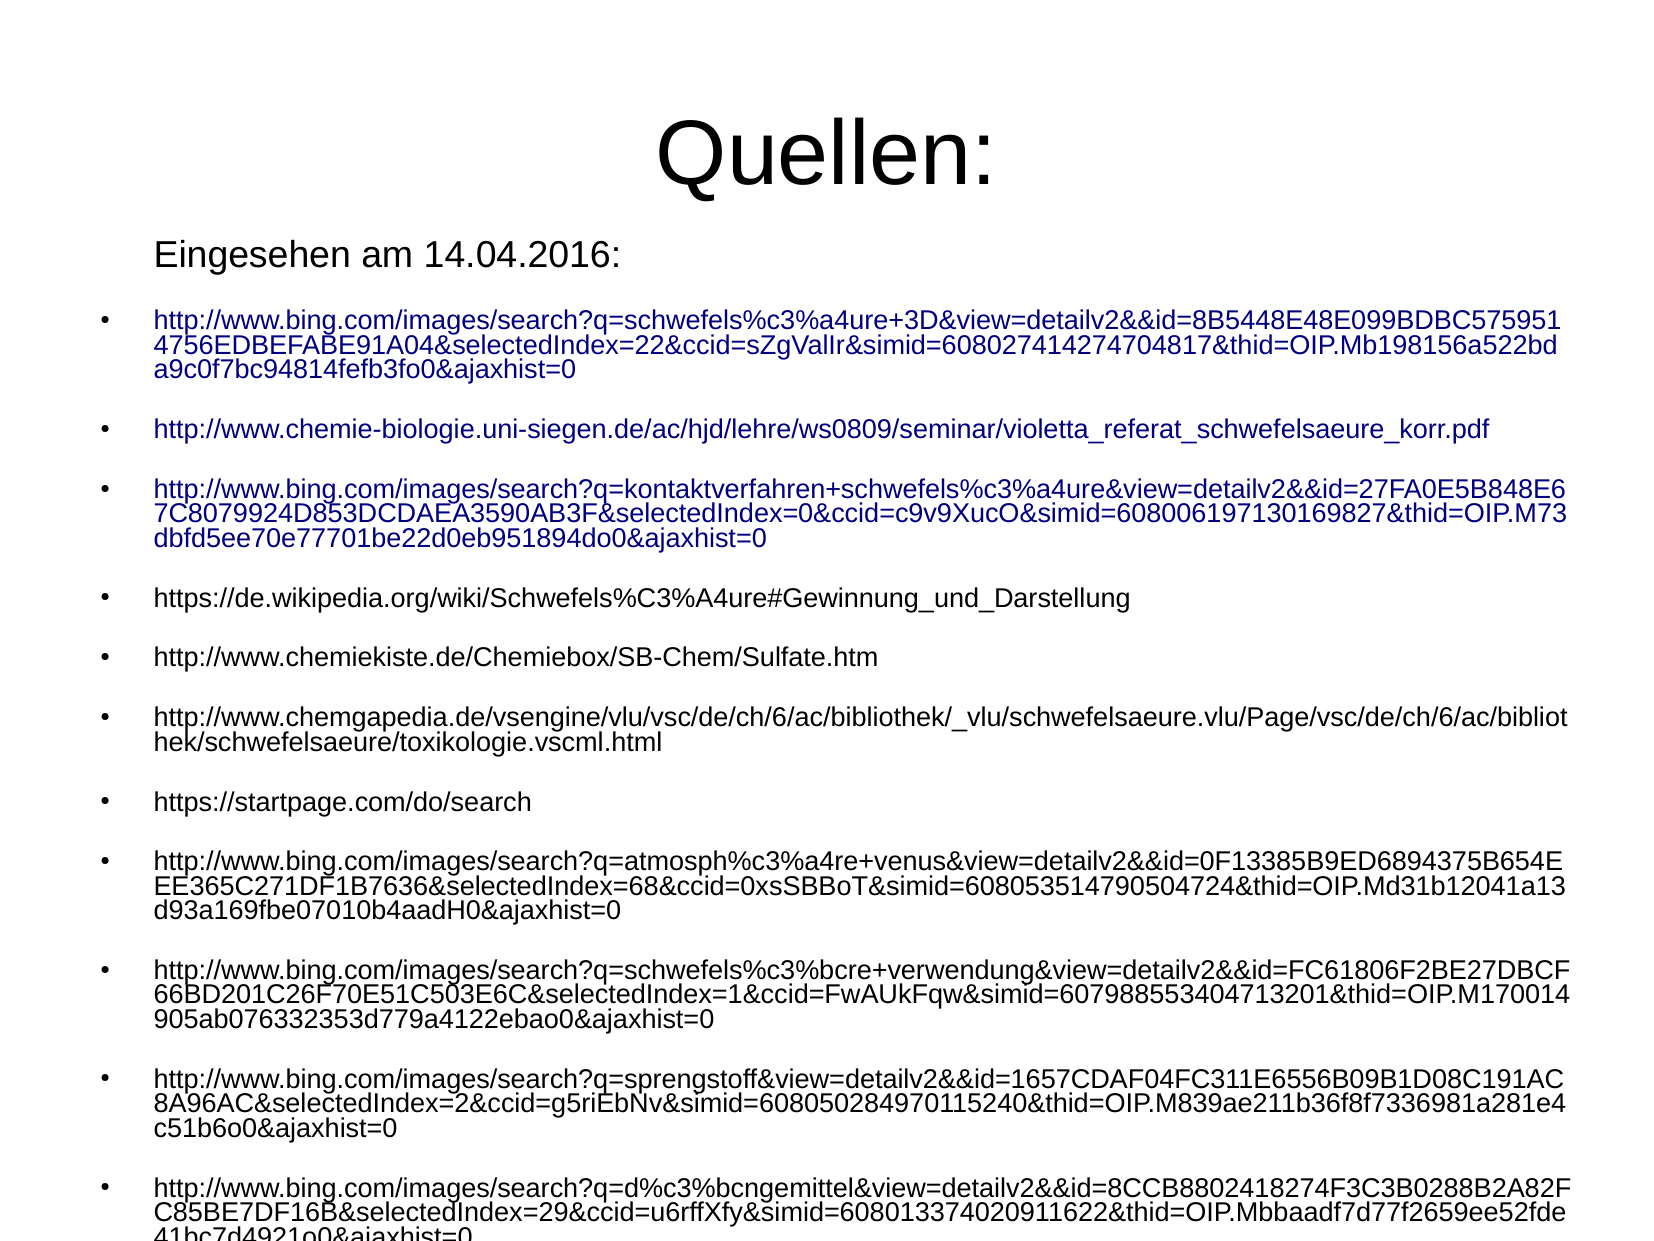

# Quellen:
Eingesehen am 14.04.2016:
http://www.bing.com/images/search?q=schwefels%c3%a4ure+3D&view=detailv2&&id=8B5448E48E099BDBC5759514756EDBEFABE91A04&selectedIndex=22&ccid=sZgValIr&simid=608027414274704817&thid=OIP.Mb198156a522bda9c0f7bc94814fefb3fo0&ajaxhist=0
http://www.chemie-biologie.uni-siegen.de/ac/hjd/lehre/ws0809/seminar/violetta_referat_schwefelsaeure_korr.pdf
http://www.bing.com/images/search?q=kontaktverfahren+schwefels%c3%a4ure&view=detailv2&&id=27FA0E5B848E67C8079924D853DCDAEA3590AB3F&selectedIndex=0&ccid=c9v9XucO&simid=608006197130169827&thid=OIP.M73dbfd5ee70e77701be22d0eb951894do0&ajaxhist=0
https://de.wikipedia.org/wiki/Schwefels%C3%A4ure#Gewinnung_und_Darstellung
http://www.chemiekiste.de/Chemiebox/SB-Chem/Sulfate.htm
http://www.chemgapedia.de/vsengine/vlu/vsc/de/ch/6/ac/bibliothek/_vlu/schwefelsaeure.vlu/Page/vsc/de/ch/6/ac/bibliothek/schwefelsaeure/toxikologie.vscml.html
https://startpage.com/do/search
http://www.bing.com/images/search?q=atmosph%c3%a4re+venus&view=detailv2&&id=0F13385B9ED6894375B654EEE365C271DF1B7636&selectedIndex=68&ccid=0xsSBBoT&simid=608053514790504724&thid=OIP.Md31b12041a13d93a169fbe07010b4aadH0&ajaxhist=0
http://www.bing.com/images/search?q=schwefels%c3%bcre+verwendung&view=detailv2&&id=FC61806F2BE27DBCF66BD201C26F70E51C503E6C&selectedIndex=1&ccid=FwAUkFqw&simid=607988553404713201&thid=OIP.M170014905ab076332353d779a4122ebao0&ajaxhist=0
http://www.bing.com/images/search?q=sprengstoff&view=detailv2&&id=1657CDAF04FC311E6556B09B1D08C191AC8A96AC&selectedIndex=2&ccid=g5riEbNv&simid=608050284970115240&thid=OIP.M839ae211b36f8f7336981a281e4c51b6o0&ajaxhist=0
http://www.bing.com/images/search?q=d%c3%bcngemittel&view=detailv2&&id=8CCB8802418274F3C3B0288B2A82FC85BE7DF16B&selectedIndex=29&ccid=u6rffXfy&simid=608013374020911622&thid=OIP.Mbbaadf7d77f2659ee52fde41bc7d4921o0&ajaxhist=0
http://www.bing.com/images/search?q=aluminiumsulfat&view=detailv2&&id=C73E06E6AE13B9A775EC3941D82FD53730C5D394&selectedIndex=27&ccid=C%2bIreQyz&simid=608046934897198212&thid=OIP.M0be22b790cb39e79ae6d8afa5f57477co0&ajaxhist=0
http://www.bing.com/images/search?q=bleiakku&view=detailv2&&id=1191FA6E66C3C5D87D9D85F0C2CBEA78F4A2DCC7&selectedIndex=11&ccid=9h94CBW5&simid=608053836904007416&thid=OIP.Mf61f780815b9155e3430575aa335ee1do0&ajaxhist=0
http://www.bing.com/images/search?q=solfataren&view=detailv2&&id=F208D1F700234CCCF27F4E4D176D78C2A4256FDA&selectedIndex=32&ccid=HbiEGZzf&simid=607993922117304834&thid=OIP.M1db884199cdf9928b418596625e9e3aco0&ajaxhist=0
https://de.wikipedia.org/wiki/Ester
http://flexikon.doccheck.com/de/Veresterung